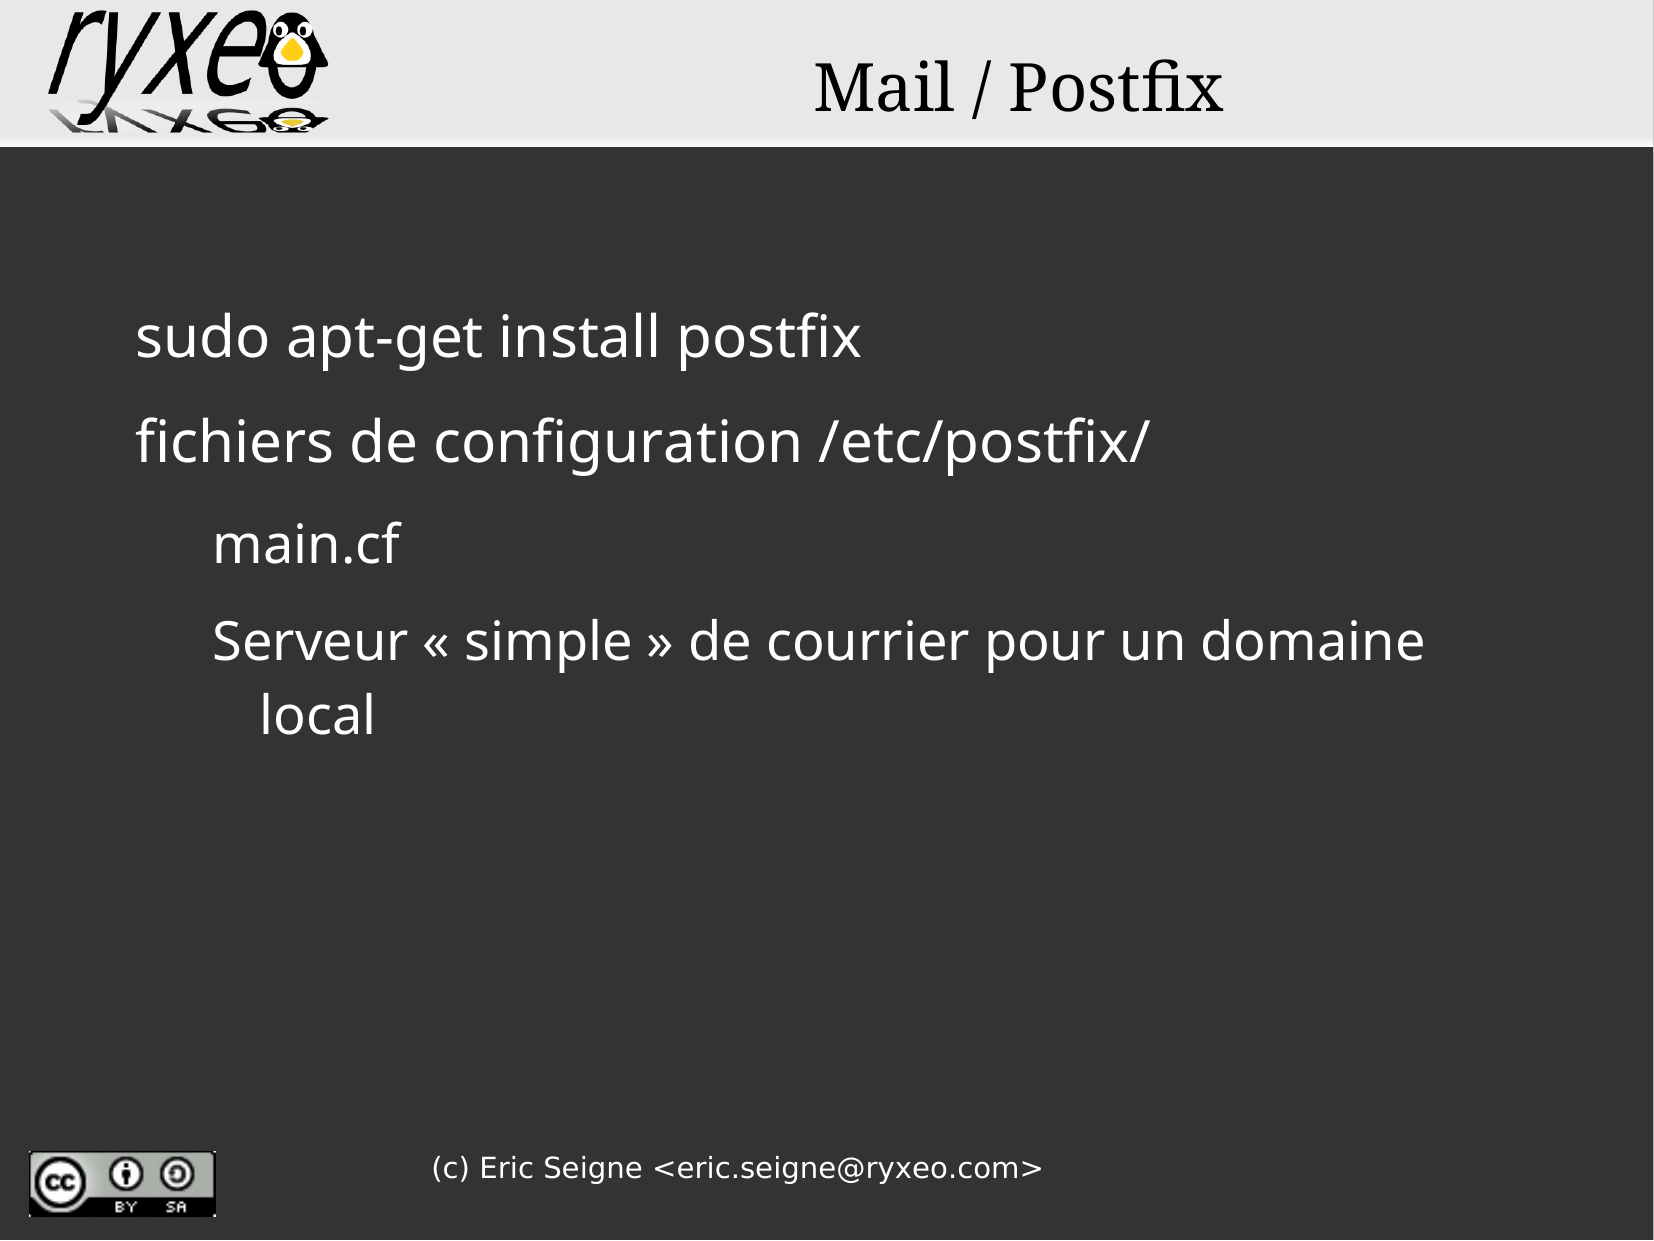

# Mail / Postfix
sudo apt-get install postfix
fichiers de configuration /etc/postfix/
main.cf
Serveur « simple » de courrier pour un domaine local